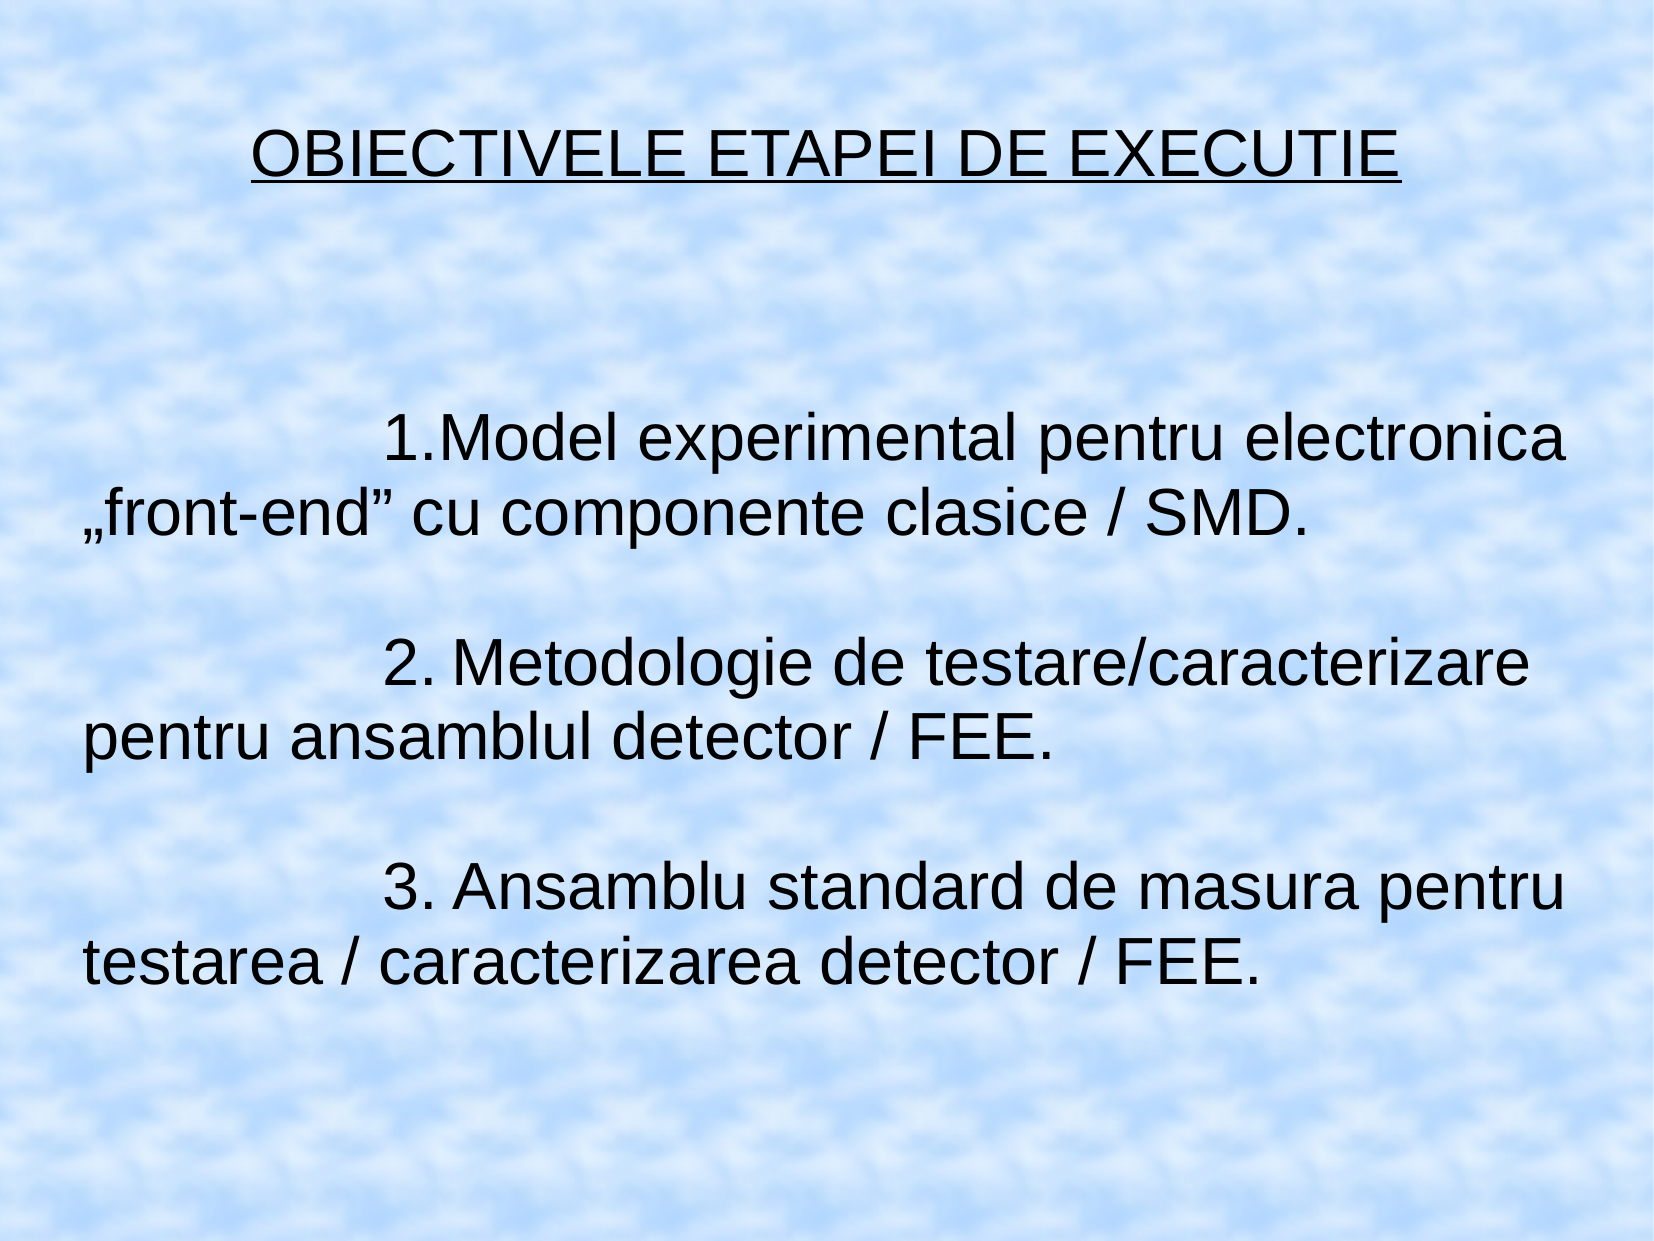

# OBIECTIVELE ETAPEI DE EXECUTIE
	1.Model experimental pentru electronica „front-end” cu componente clasice / SMD.
	2.	Metodologie de testare/caracterizare	pentru ansamblul detector / FEE.
	3. Ansamblu standard de masura pentru testarea / caracterizarea detector / FEE.